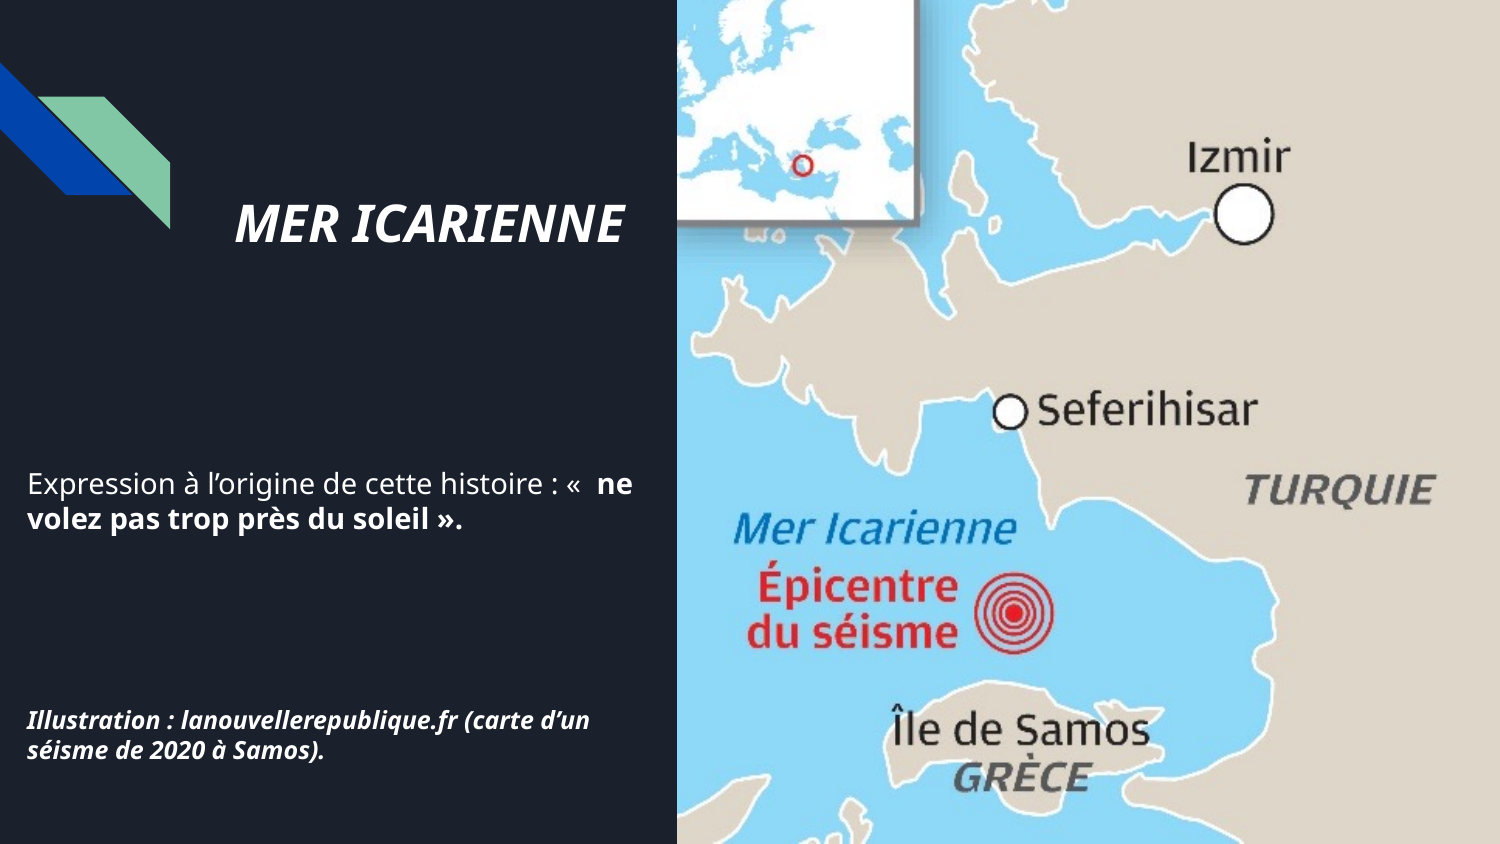

MER ICARIENNE
Expression à l’origine de cette histoire : «  ne volez pas trop près du soleil ».
Illustration : lanouvellerepublique.fr (carte d’un séisme de 2020 à Samos).